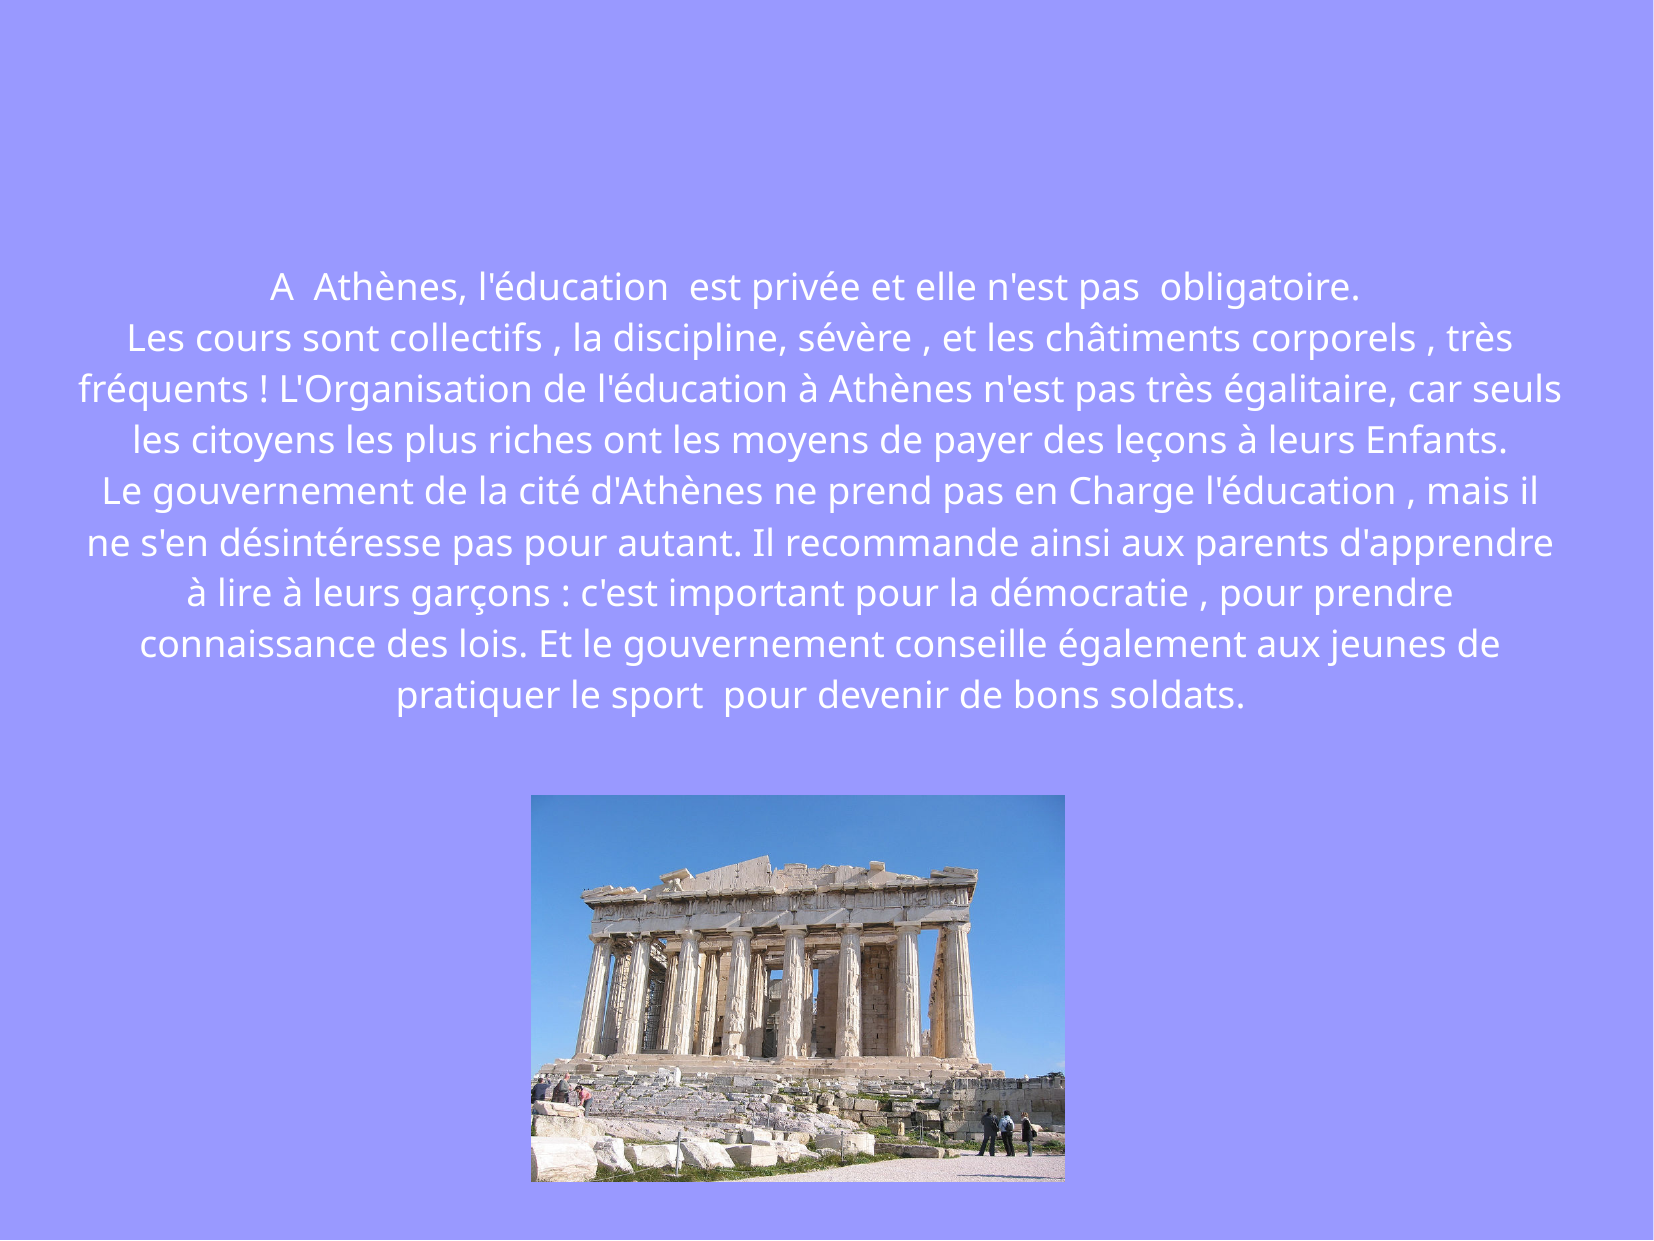

A Athènes, l'éducation est privée et elle n'est pas obligatoire.
Les cours sont collectifs , la discipline, sévère , et les châtiments corporels , très fréquents ! L'Organisation de l'éducation à Athènes n'est pas très égalitaire, car seuls les citoyens les plus riches ont les moyens de payer des leçons à leurs Enfants.
Le gouvernement de la cité d'Athènes ne prend pas en Charge l'éducation , mais il ne s'en désintéresse pas pour autant. Il recommande ainsi aux parents d'apprendre à lire à leurs garçons : c'est important pour la démocratie , pour prendre connaissance des lois. Et le gouvernement conseille également aux jeunes de pratiquer le sport pour devenir de bons soldats.